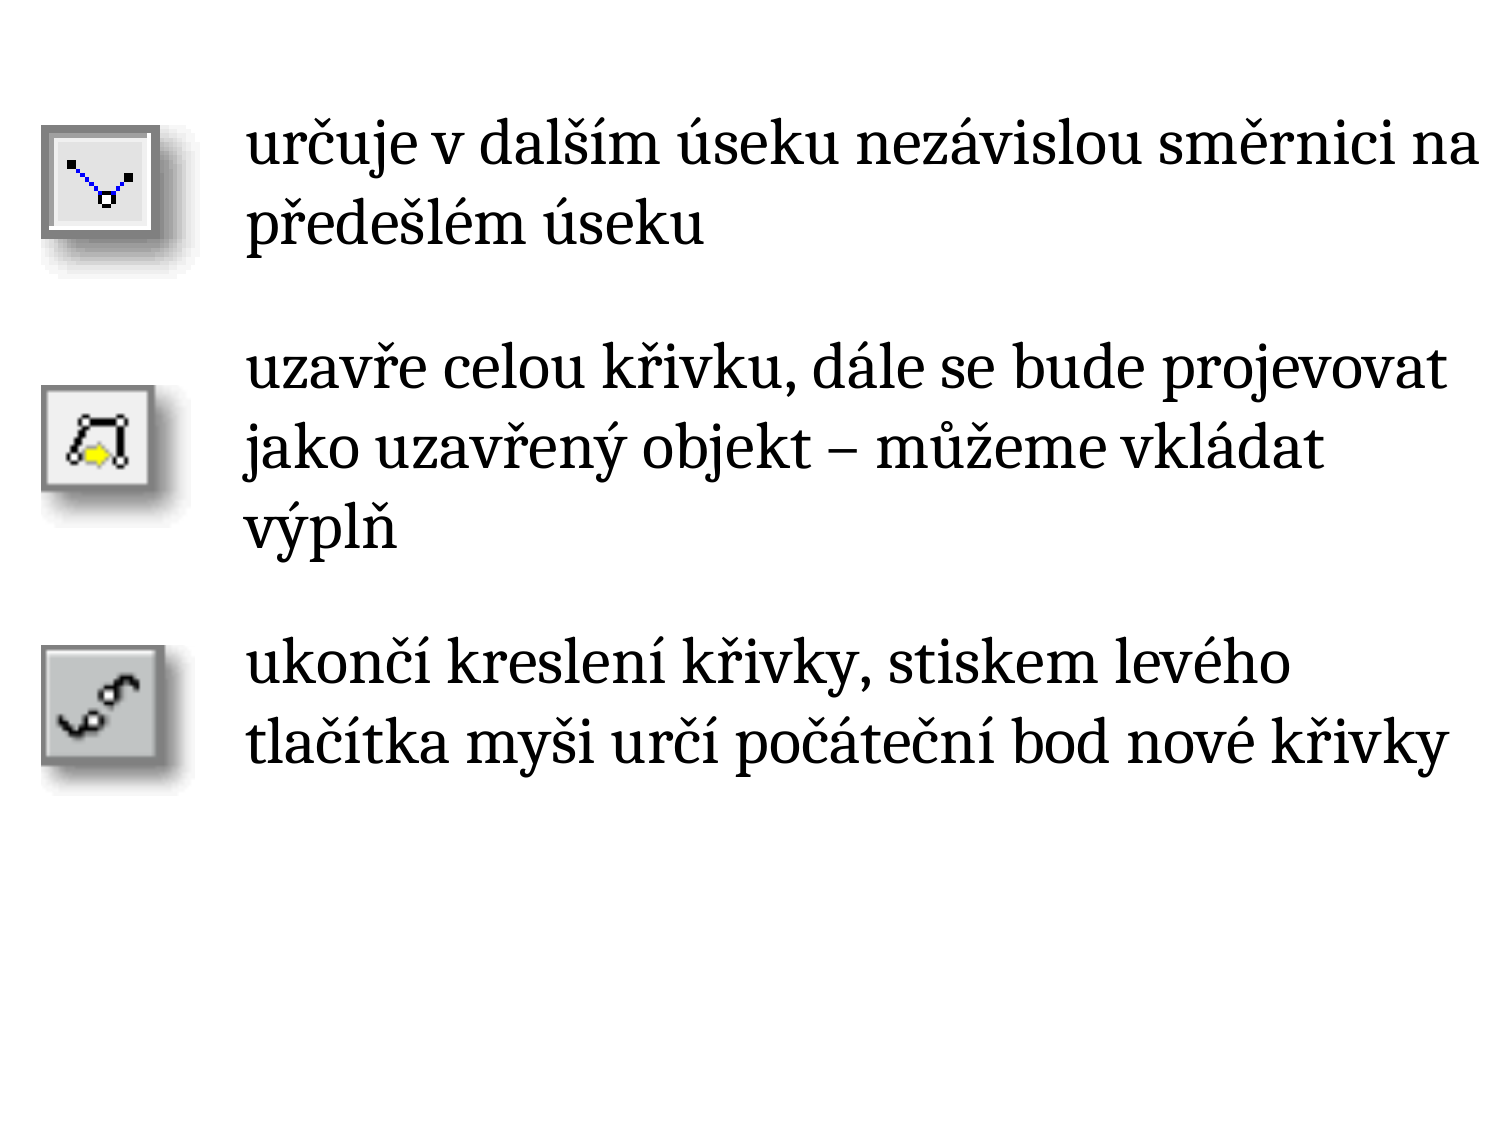

určuje v dalším úseku nezávislou směrnici na předešlém úseku
uzavře celou křivku, dále se bude projevovat jako uzavřený objekt – můžeme vkládat výplň
ukončí kreslení křivky, stiskem levého tlačítka myši určí počáteční bod nové křivky